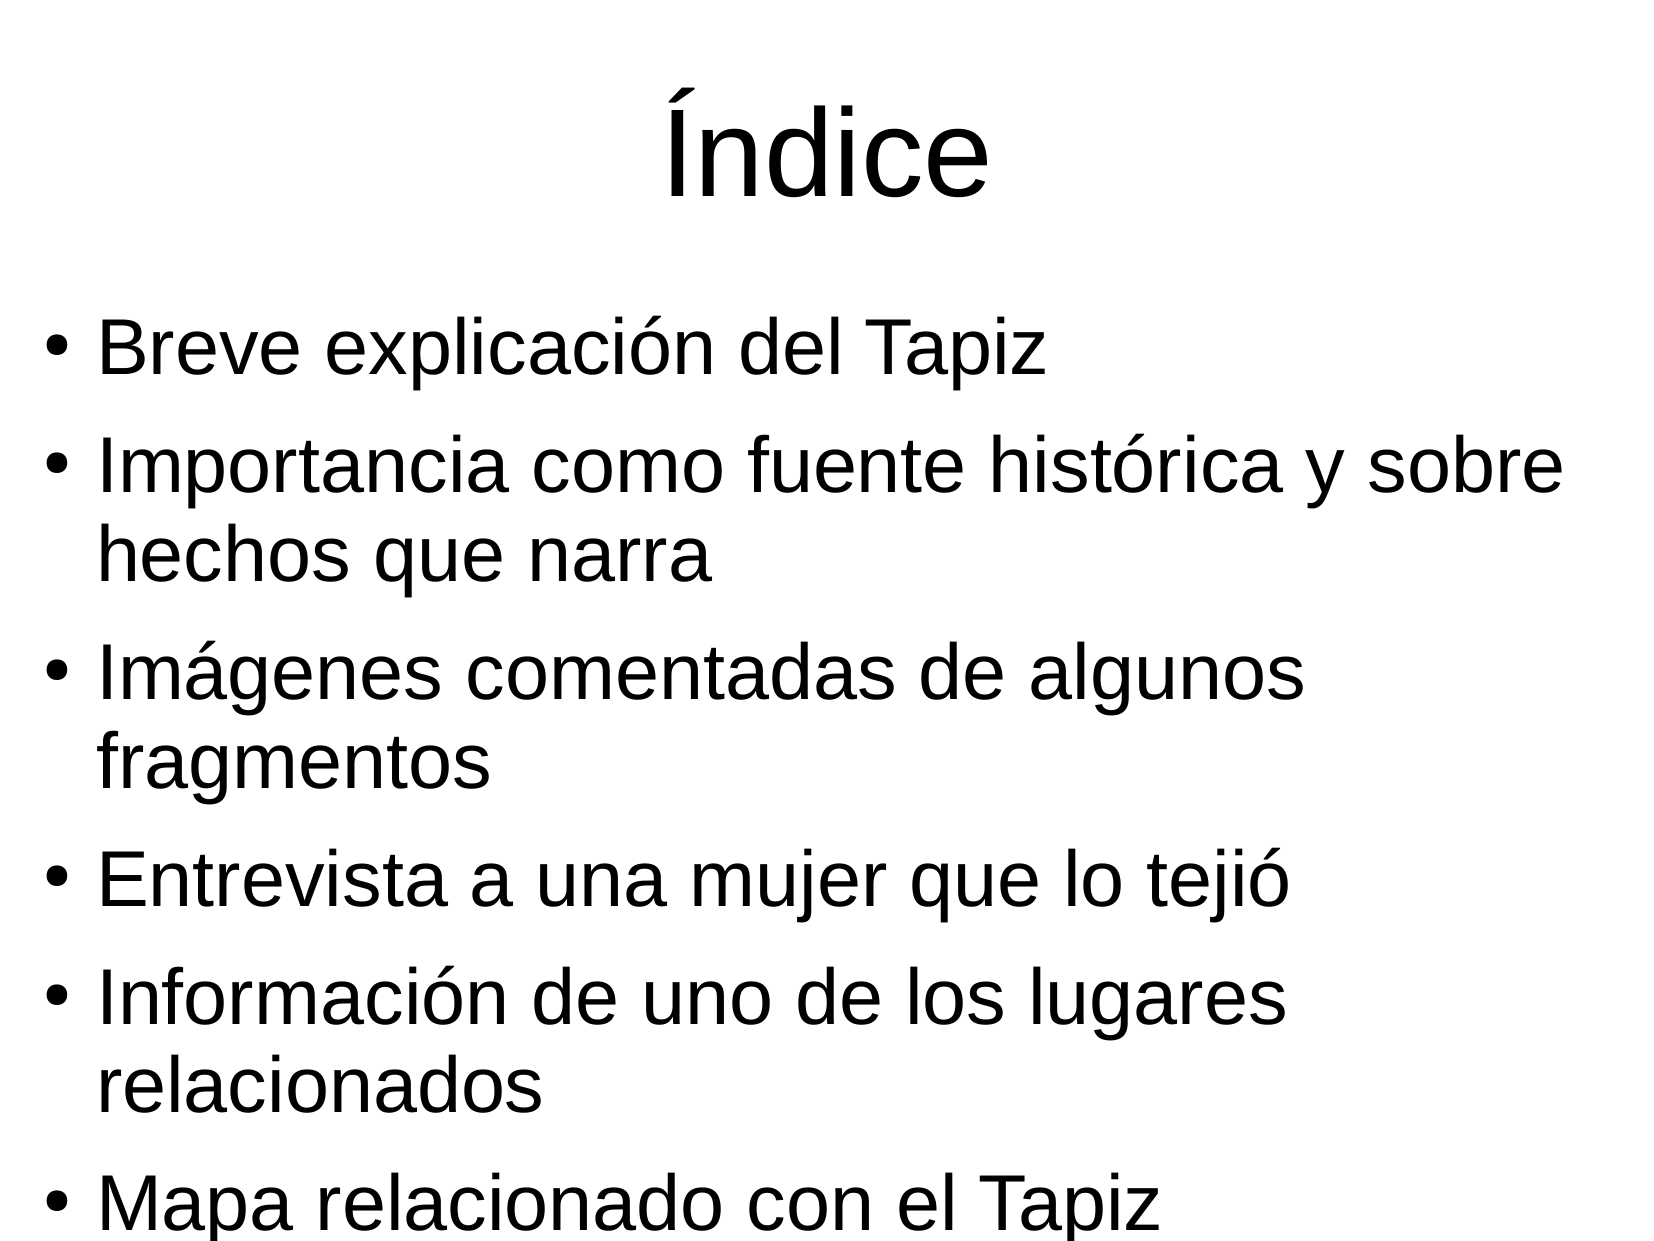

# Índice
Breve explicación del Tapiz
Importancia como fuente histórica y sobre hechos que narra
Imágenes comentadas de algunos fragmentos
Entrevista a una mujer que lo tejió
Información de uno de los lugares relacionados
Mapa relacionado con el Tapiz
Vídeo adicional sobre el Tapiz
Bibliografía